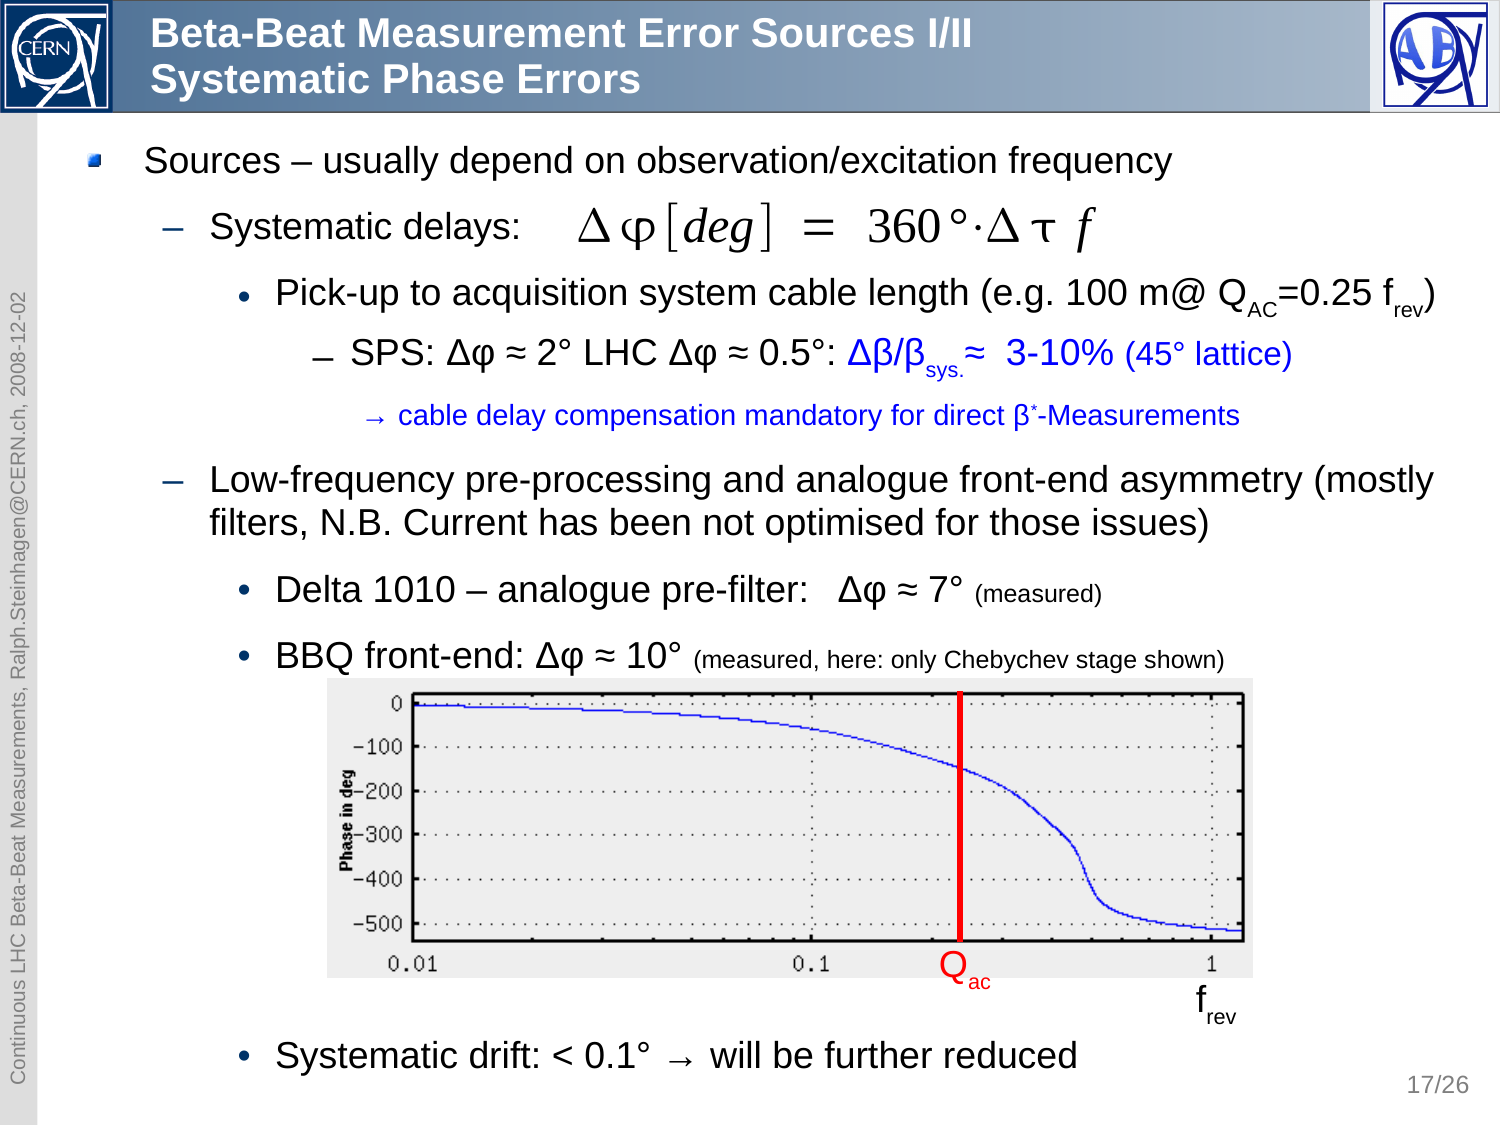

# Beta-Beat Measurement Error Sources I/II Systematic Phase Errors
Sources – usually depend on observation/excitation frequency
Systematic delays:
Pick-up to acquisition system cable length (e.g. 100 m@ QAC=0.25 frev)
SPS: Δφ ≈ 2° LHC Δφ ≈ 0.5°: Δβ/βsys.≈ 3-10% (45° lattice)
 → cable delay compensation mandatory for direct β*-Measurements
Low-frequency pre-processing and analogue front-end asymmetry (mostly filters, N.B. Current has been not optimised for those issues)
Delta 1010 – analogue pre-filter:	Δφ ≈ 7° (measured)
BBQ front-end: Δφ ≈ 10° (measured, here: only Chebychev stage shown)
Systematic drift: < 0.1° → will be further reduced
Qac
frev